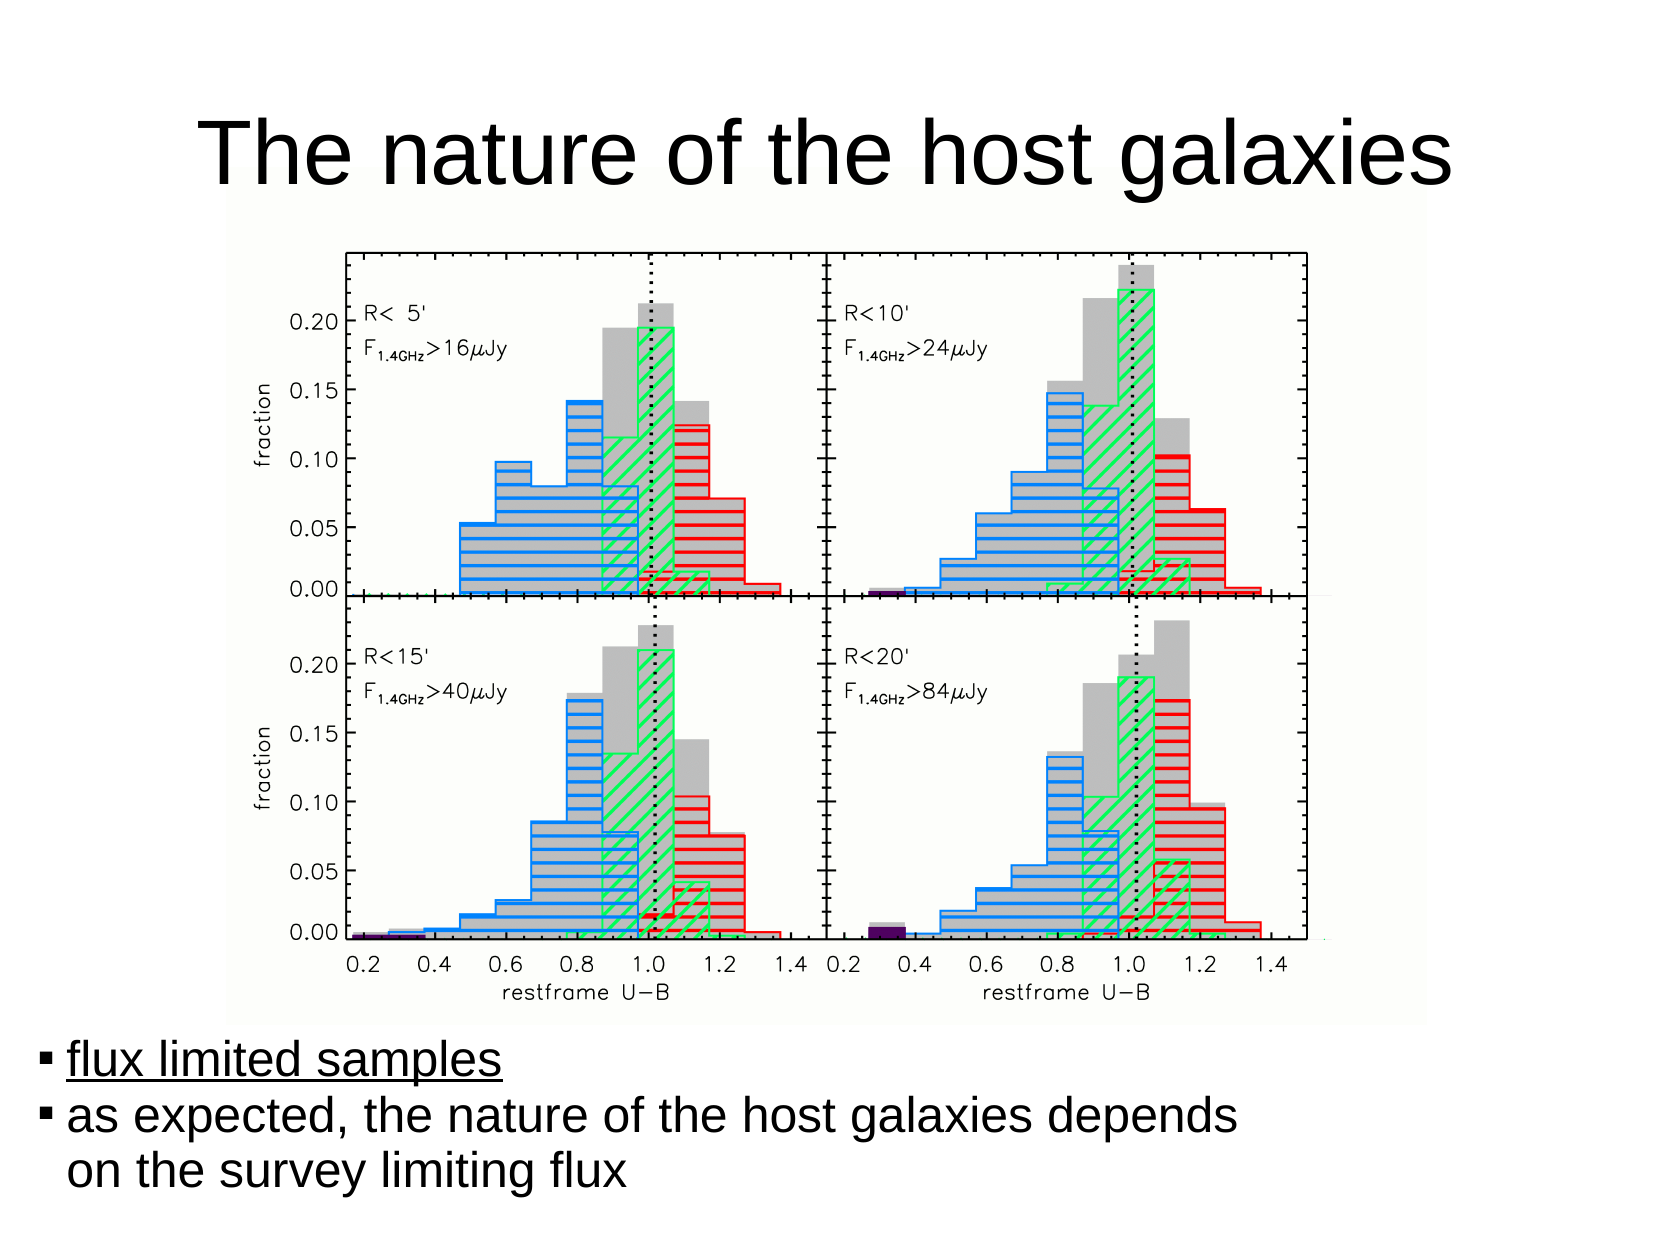

# The nature of the host galaxies
 flux limited samples
 as expected, the nature of the host galaxies depends
 on the survey limiting flux